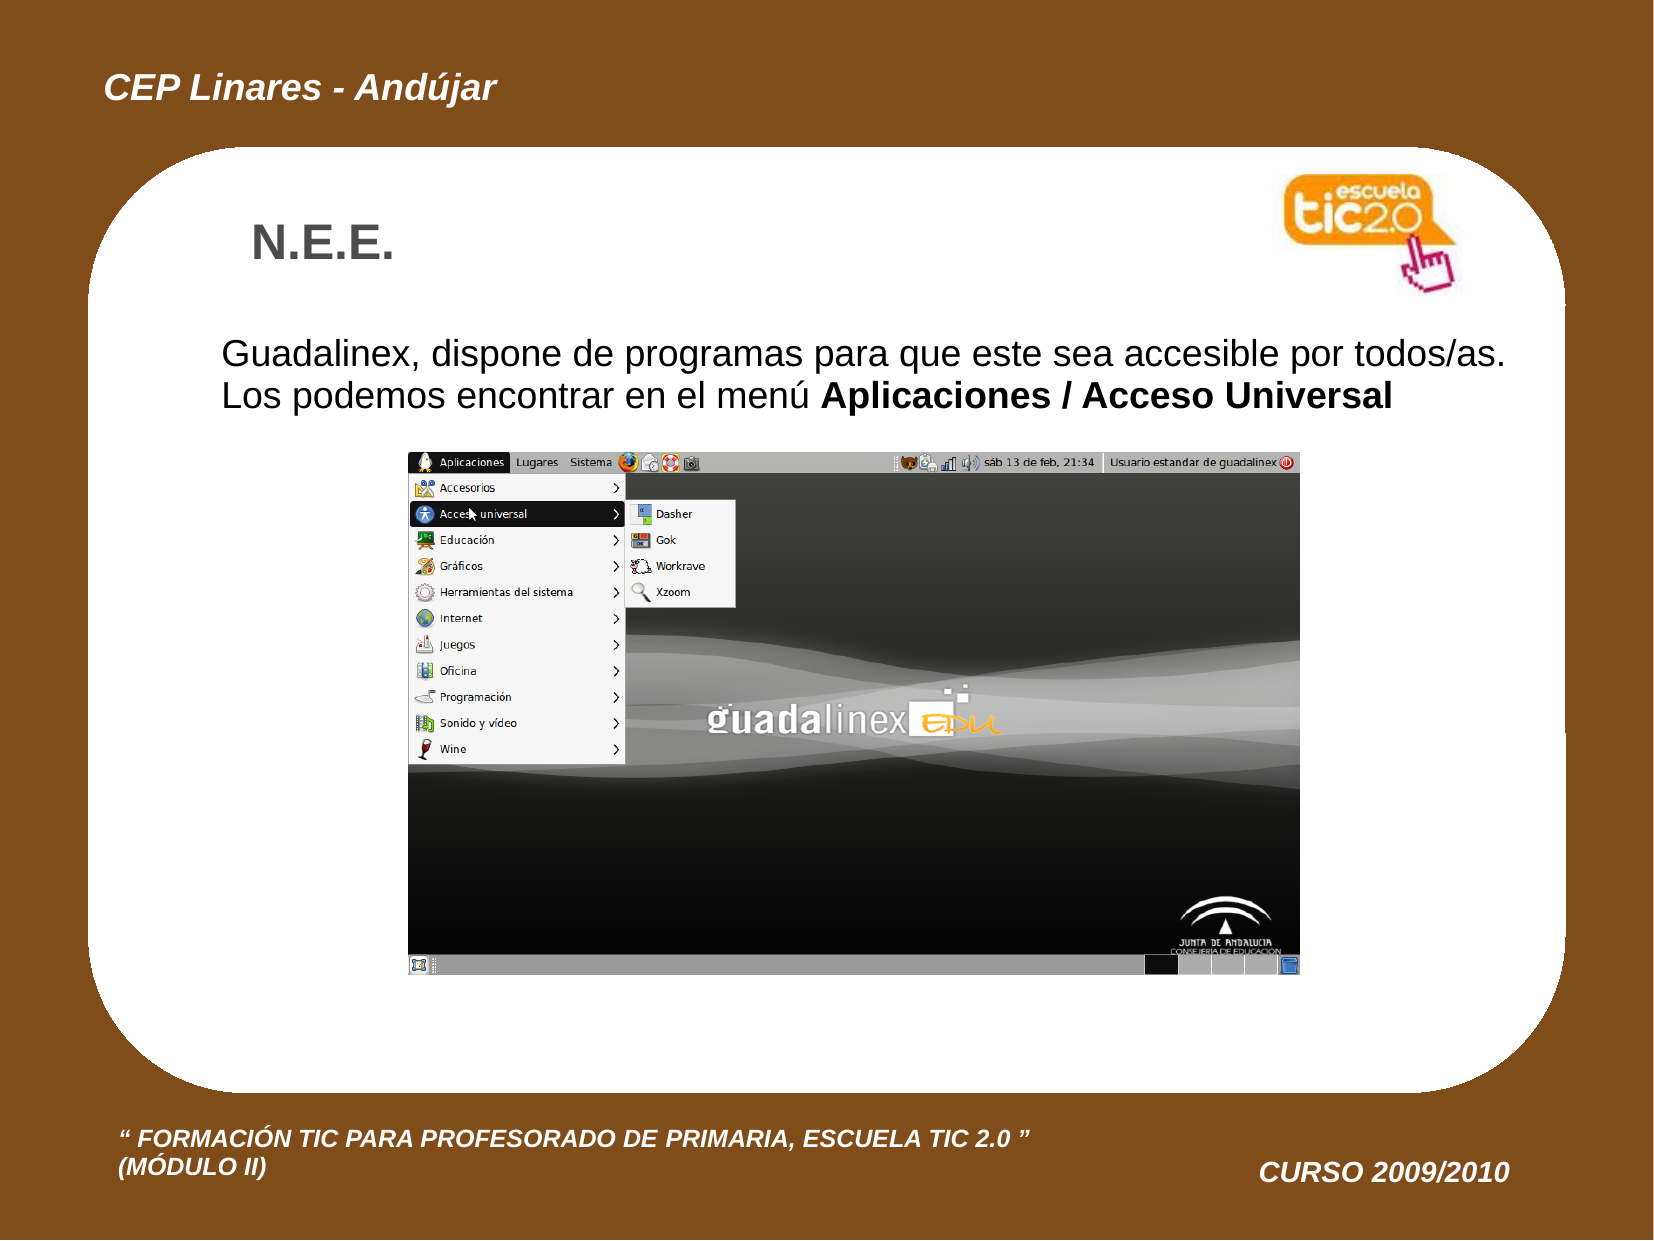

N.E.E.
Guadalinex, dispone de programas para que este sea accesible por todos/as.
Los podemos encontrar en el menú Aplicaciones / Acceso Universal